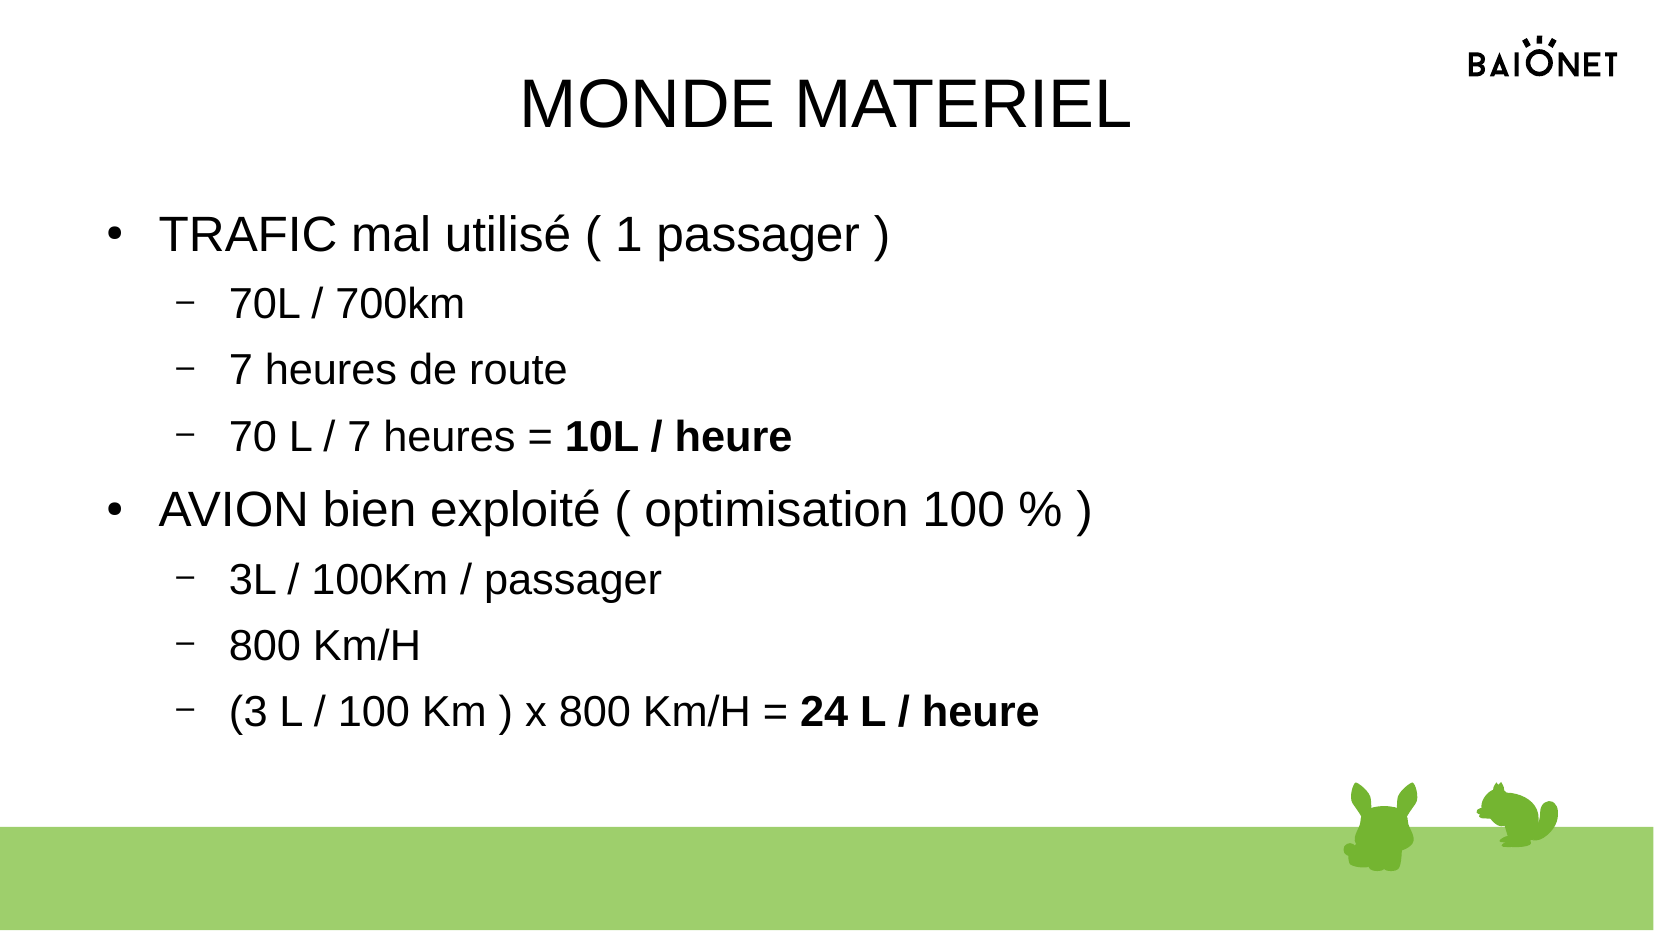

# MONDE MATERIEL
TRAFIC mal utilisé ( 1 passager )
70L / 700km
7 heures de route
70 L / 7 heures = 10L / heure
AVION bien exploité ( optimisation 100 % )
3L / 100Km / passager
800 Km/H
(3 L / 100 Km ) x 800 Km/H = 24 L / heure